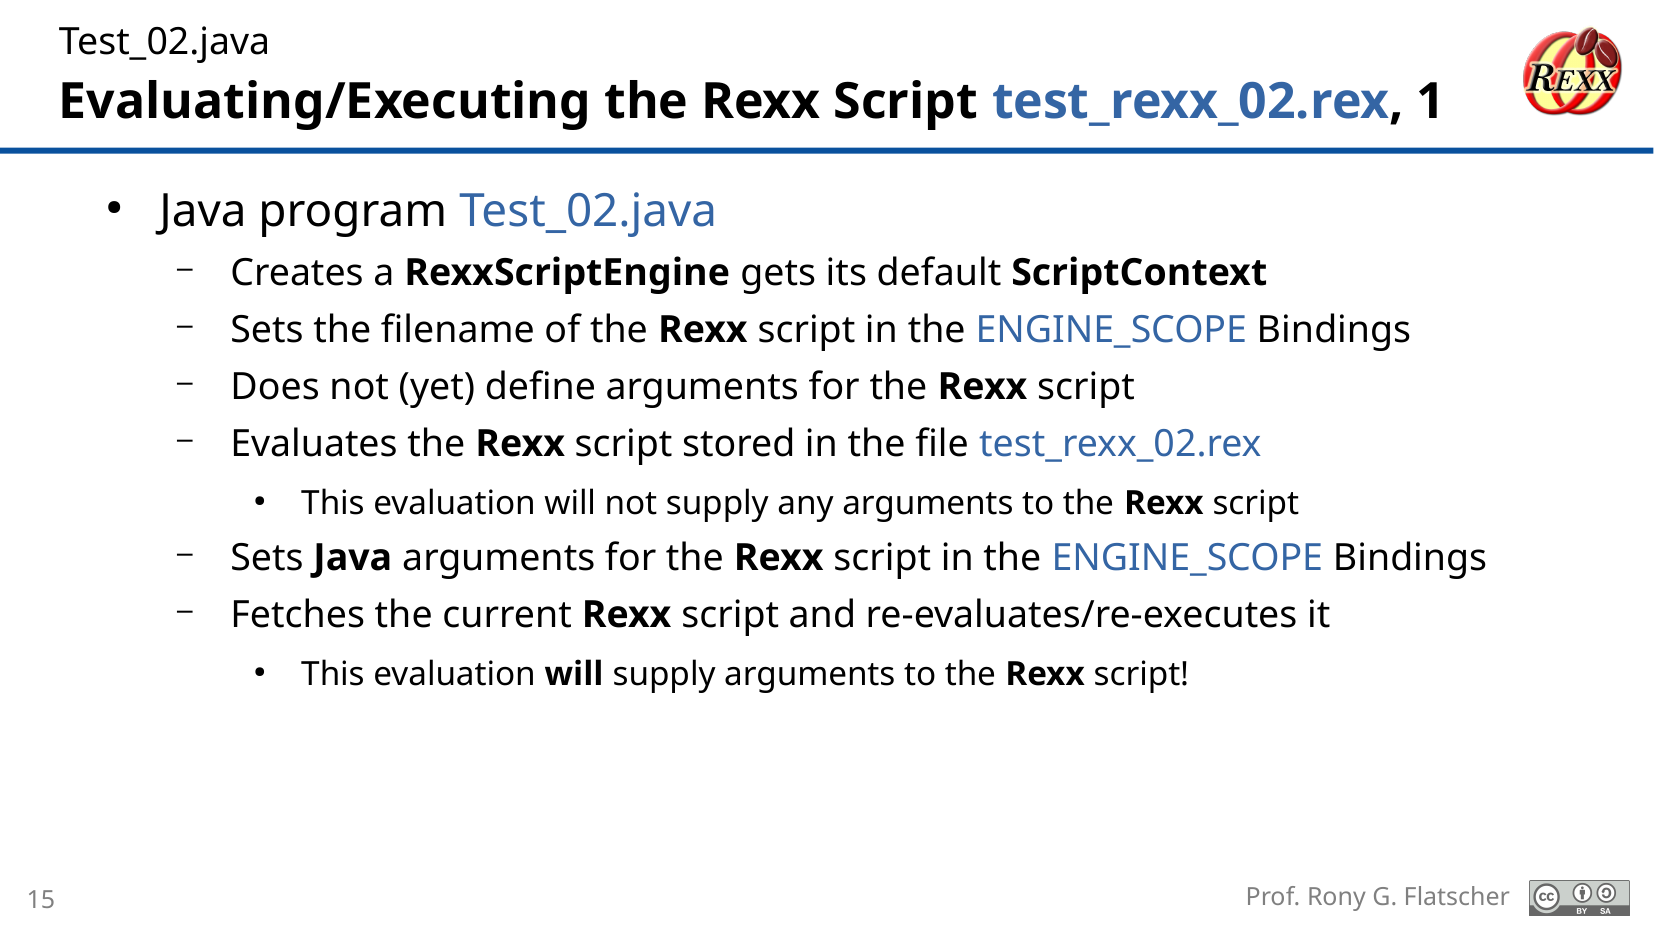

Test_02.java
Evaluating/Executing the Rexx Script test_rexx_02.rex, 1
# Java program Test_02.java
Creates a RexxScriptEngine gets its default ScriptContext
Sets the filename of the Rexx script in the ENGINE_SCOPE Bindings
Does not (yet) define arguments for the Rexx script
Evaluates the Rexx script stored in the file test_rexx_02.rex
This evaluation will not supply any arguments to the Rexx script
Sets Java arguments for the Rexx script in the ENGINE_SCOPE Bindings
Fetches the current Rexx script and re-evaluates/re-executes it
This evaluation will supply arguments to the Rexx script!